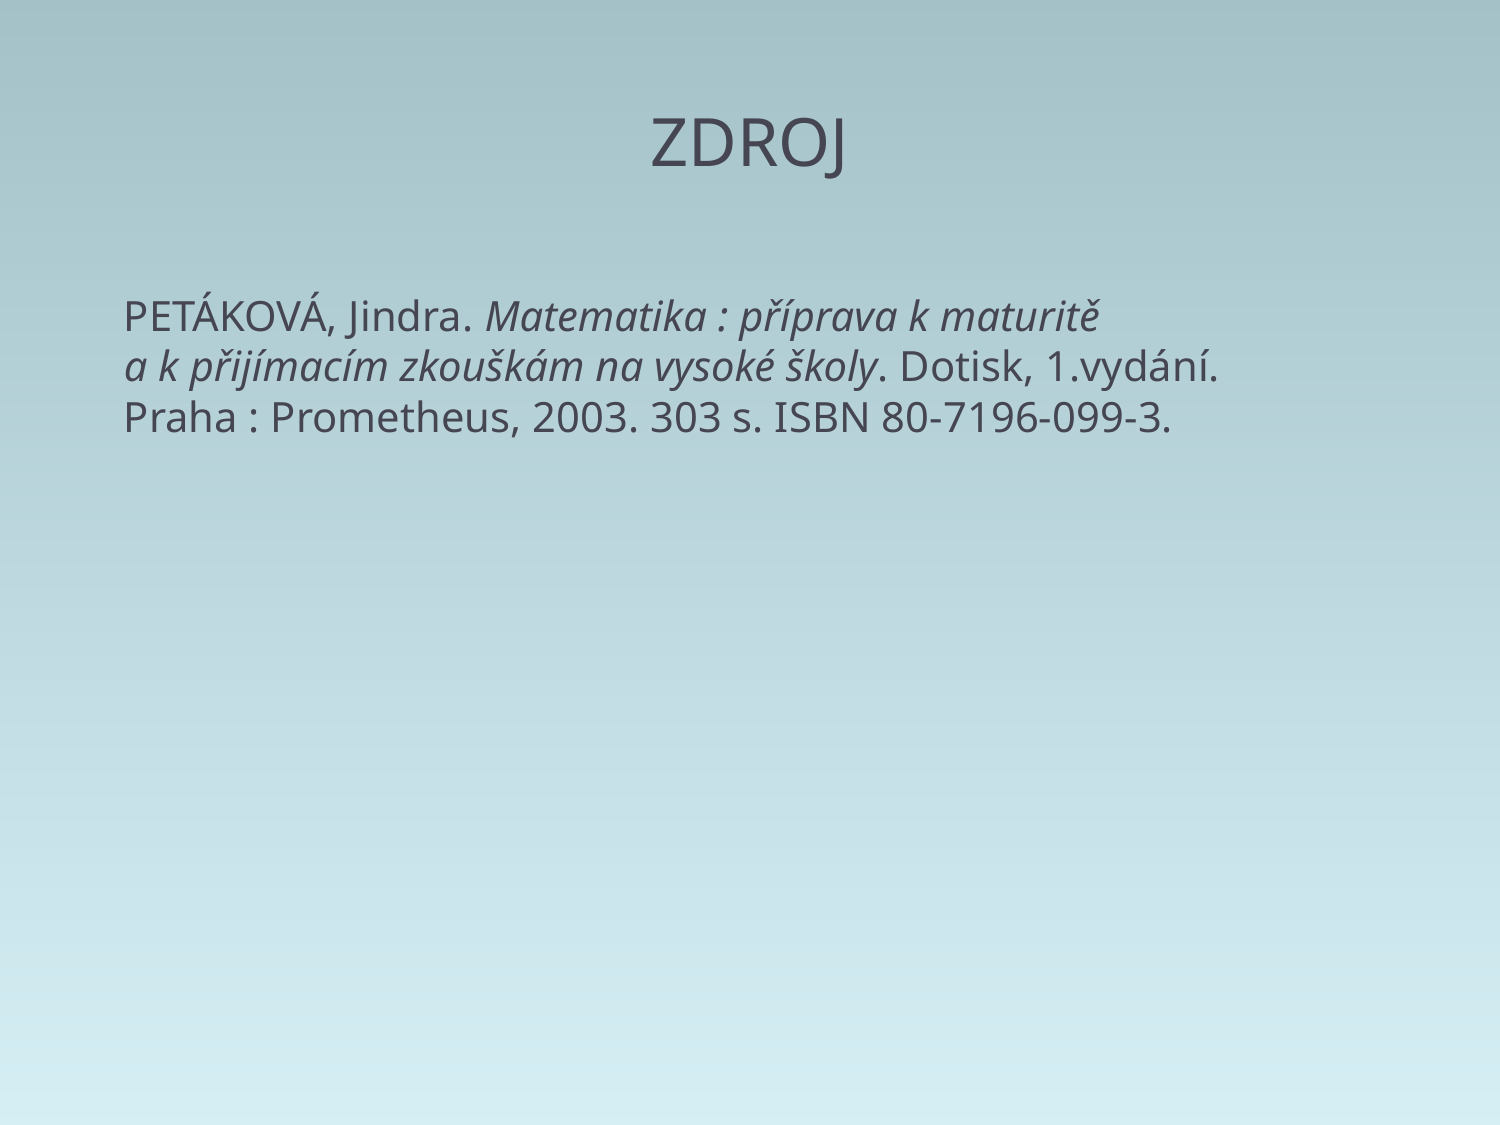

# ZDROJ
PETÁKOVÁ, Jindra. Matematika : příprava k maturitě
a k přijímacím zkouškám na vysoké školy. Dotisk, 1.vydání.
Praha : Prometheus, 2003. 303 s. ISBN 80-7196-099-3.